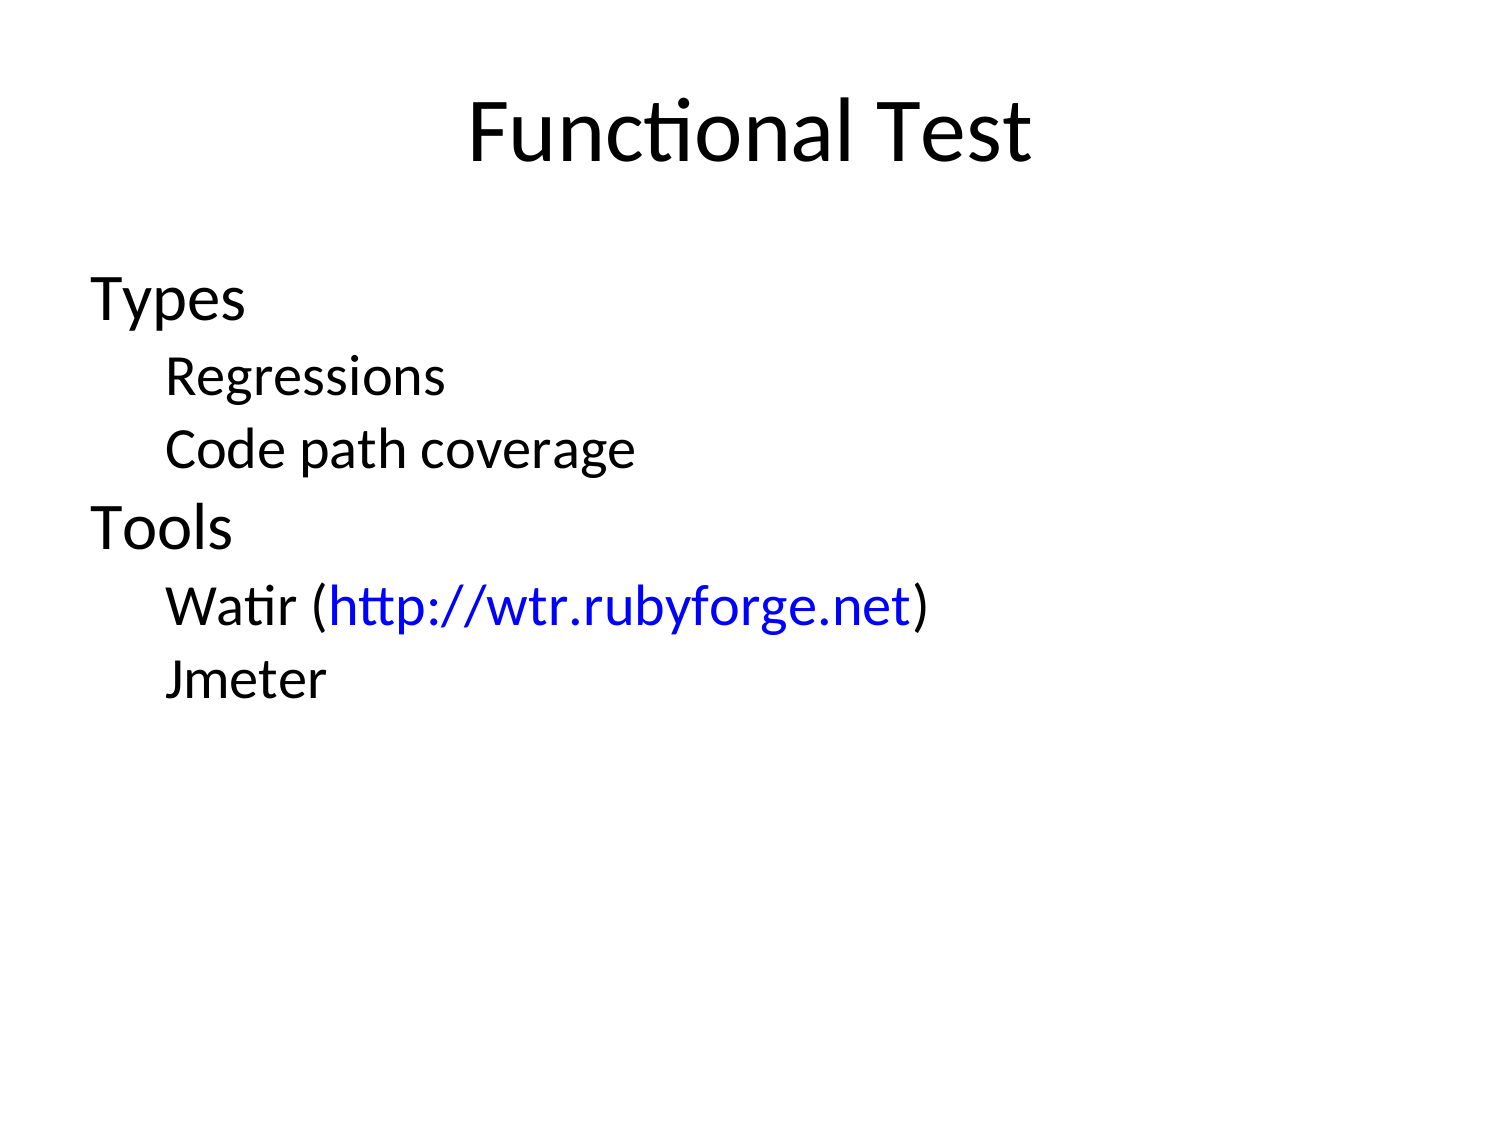

# Functional Test
Types
Regressions
Code path coverage
Tools
Watir (http://wtr.rubyforge.net)
Jmeter